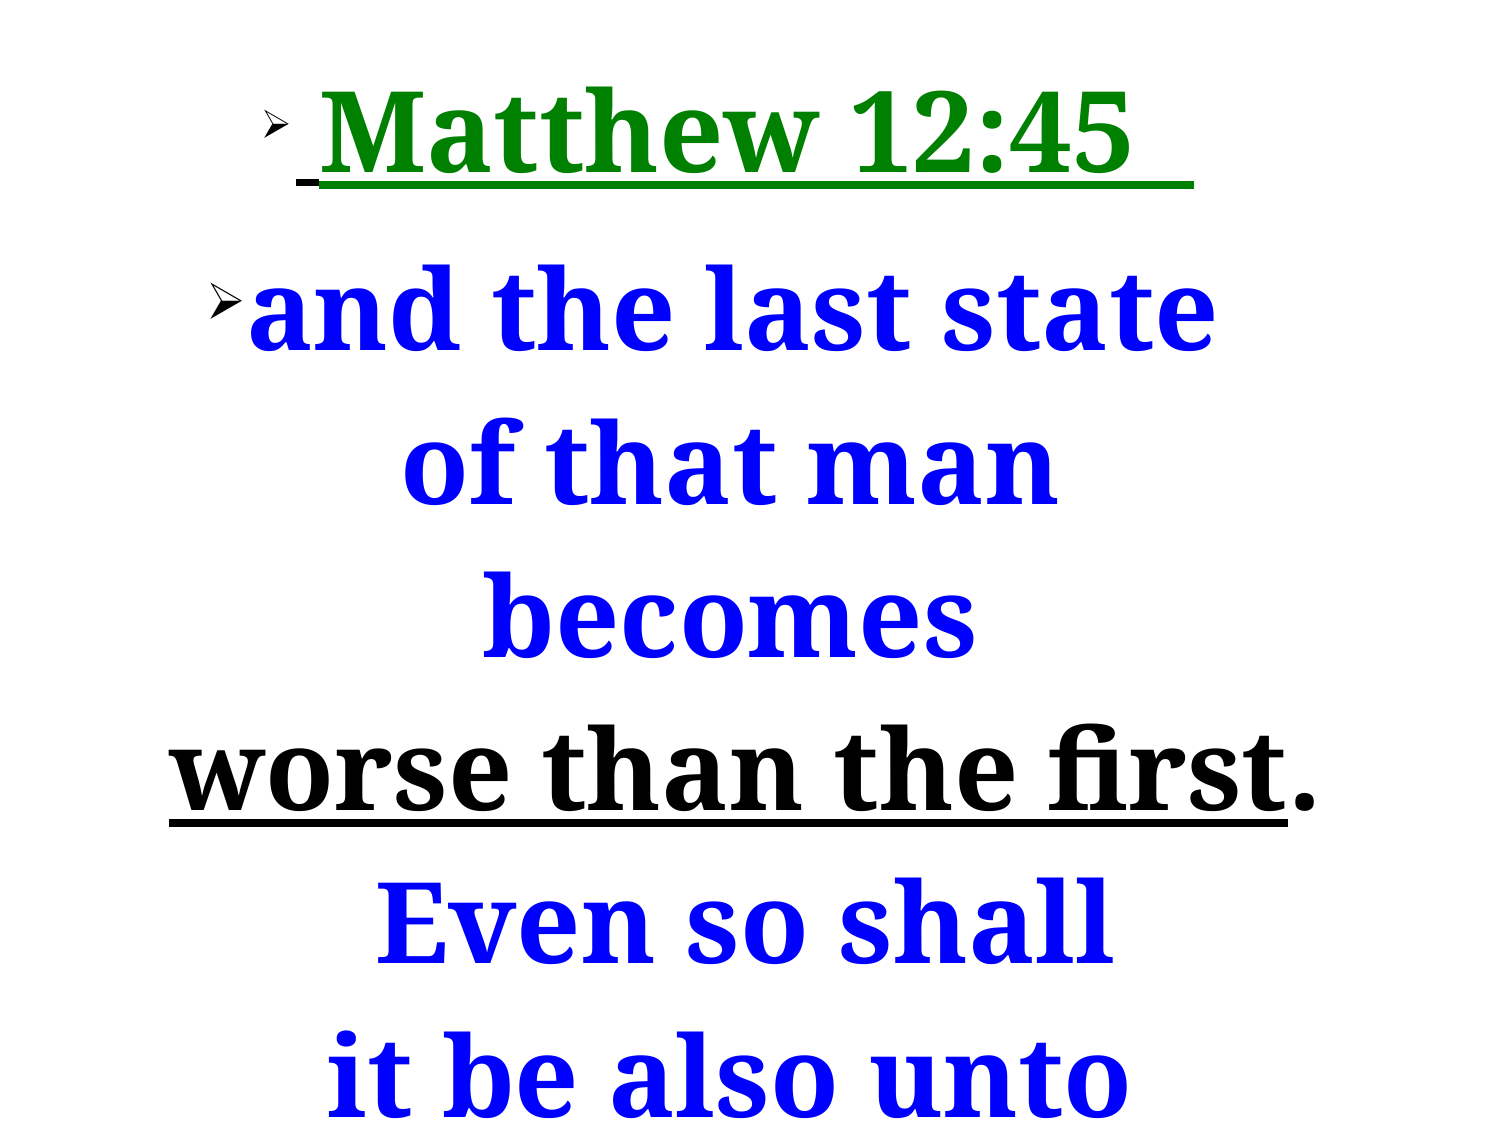

Matthew 12:45
and the last state
of that man
becomes
worse than the first.
 Even so shall
it be also unto
this evil generation.